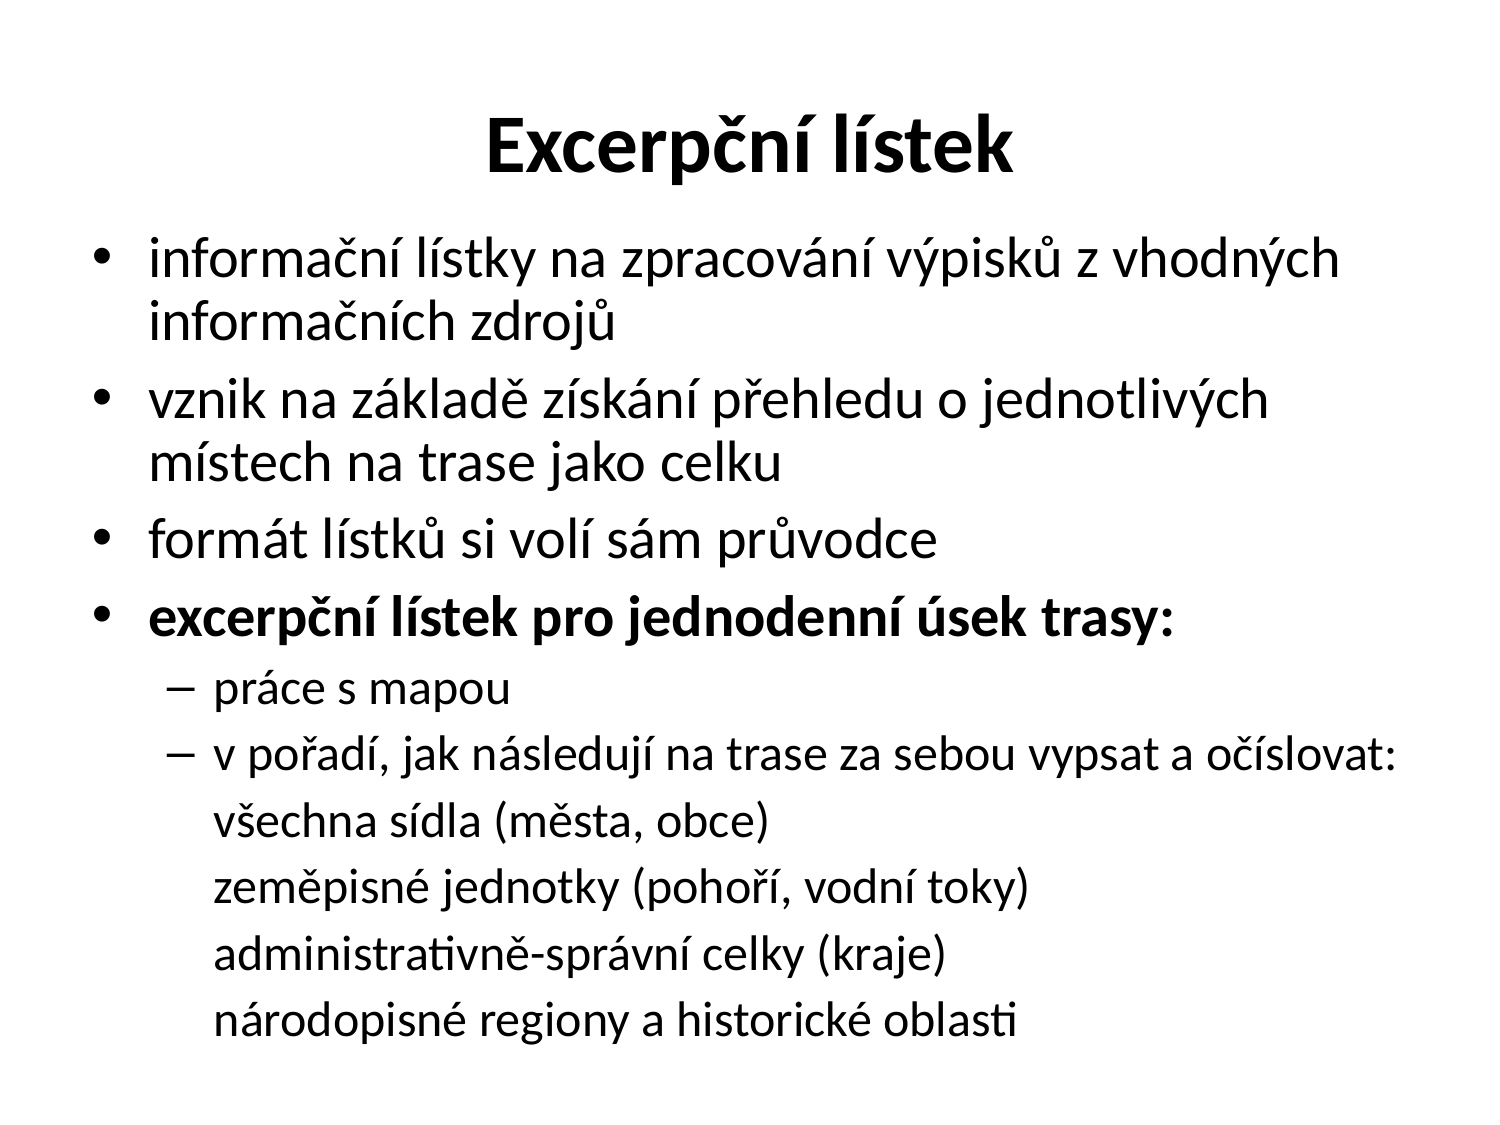

# Excerpční lístek
informační lístky na zpracování výpisků z vhodných informačních zdrojů
vznik na základě získání přehledu o jednotlivých místech na trase jako celku
formát lístků si volí sám průvodce
excerpční lístek pro jednodenní úsek trasy:
práce s mapou
v pořadí, jak následují na trase za sebou vypsat a očíslovat:
	všechna sídla (města, obce)
	zeměpisné jednotky (pohoří, vodní toky)
	administrativně-správní celky (kraje)
	národopisné regiony a historické oblasti